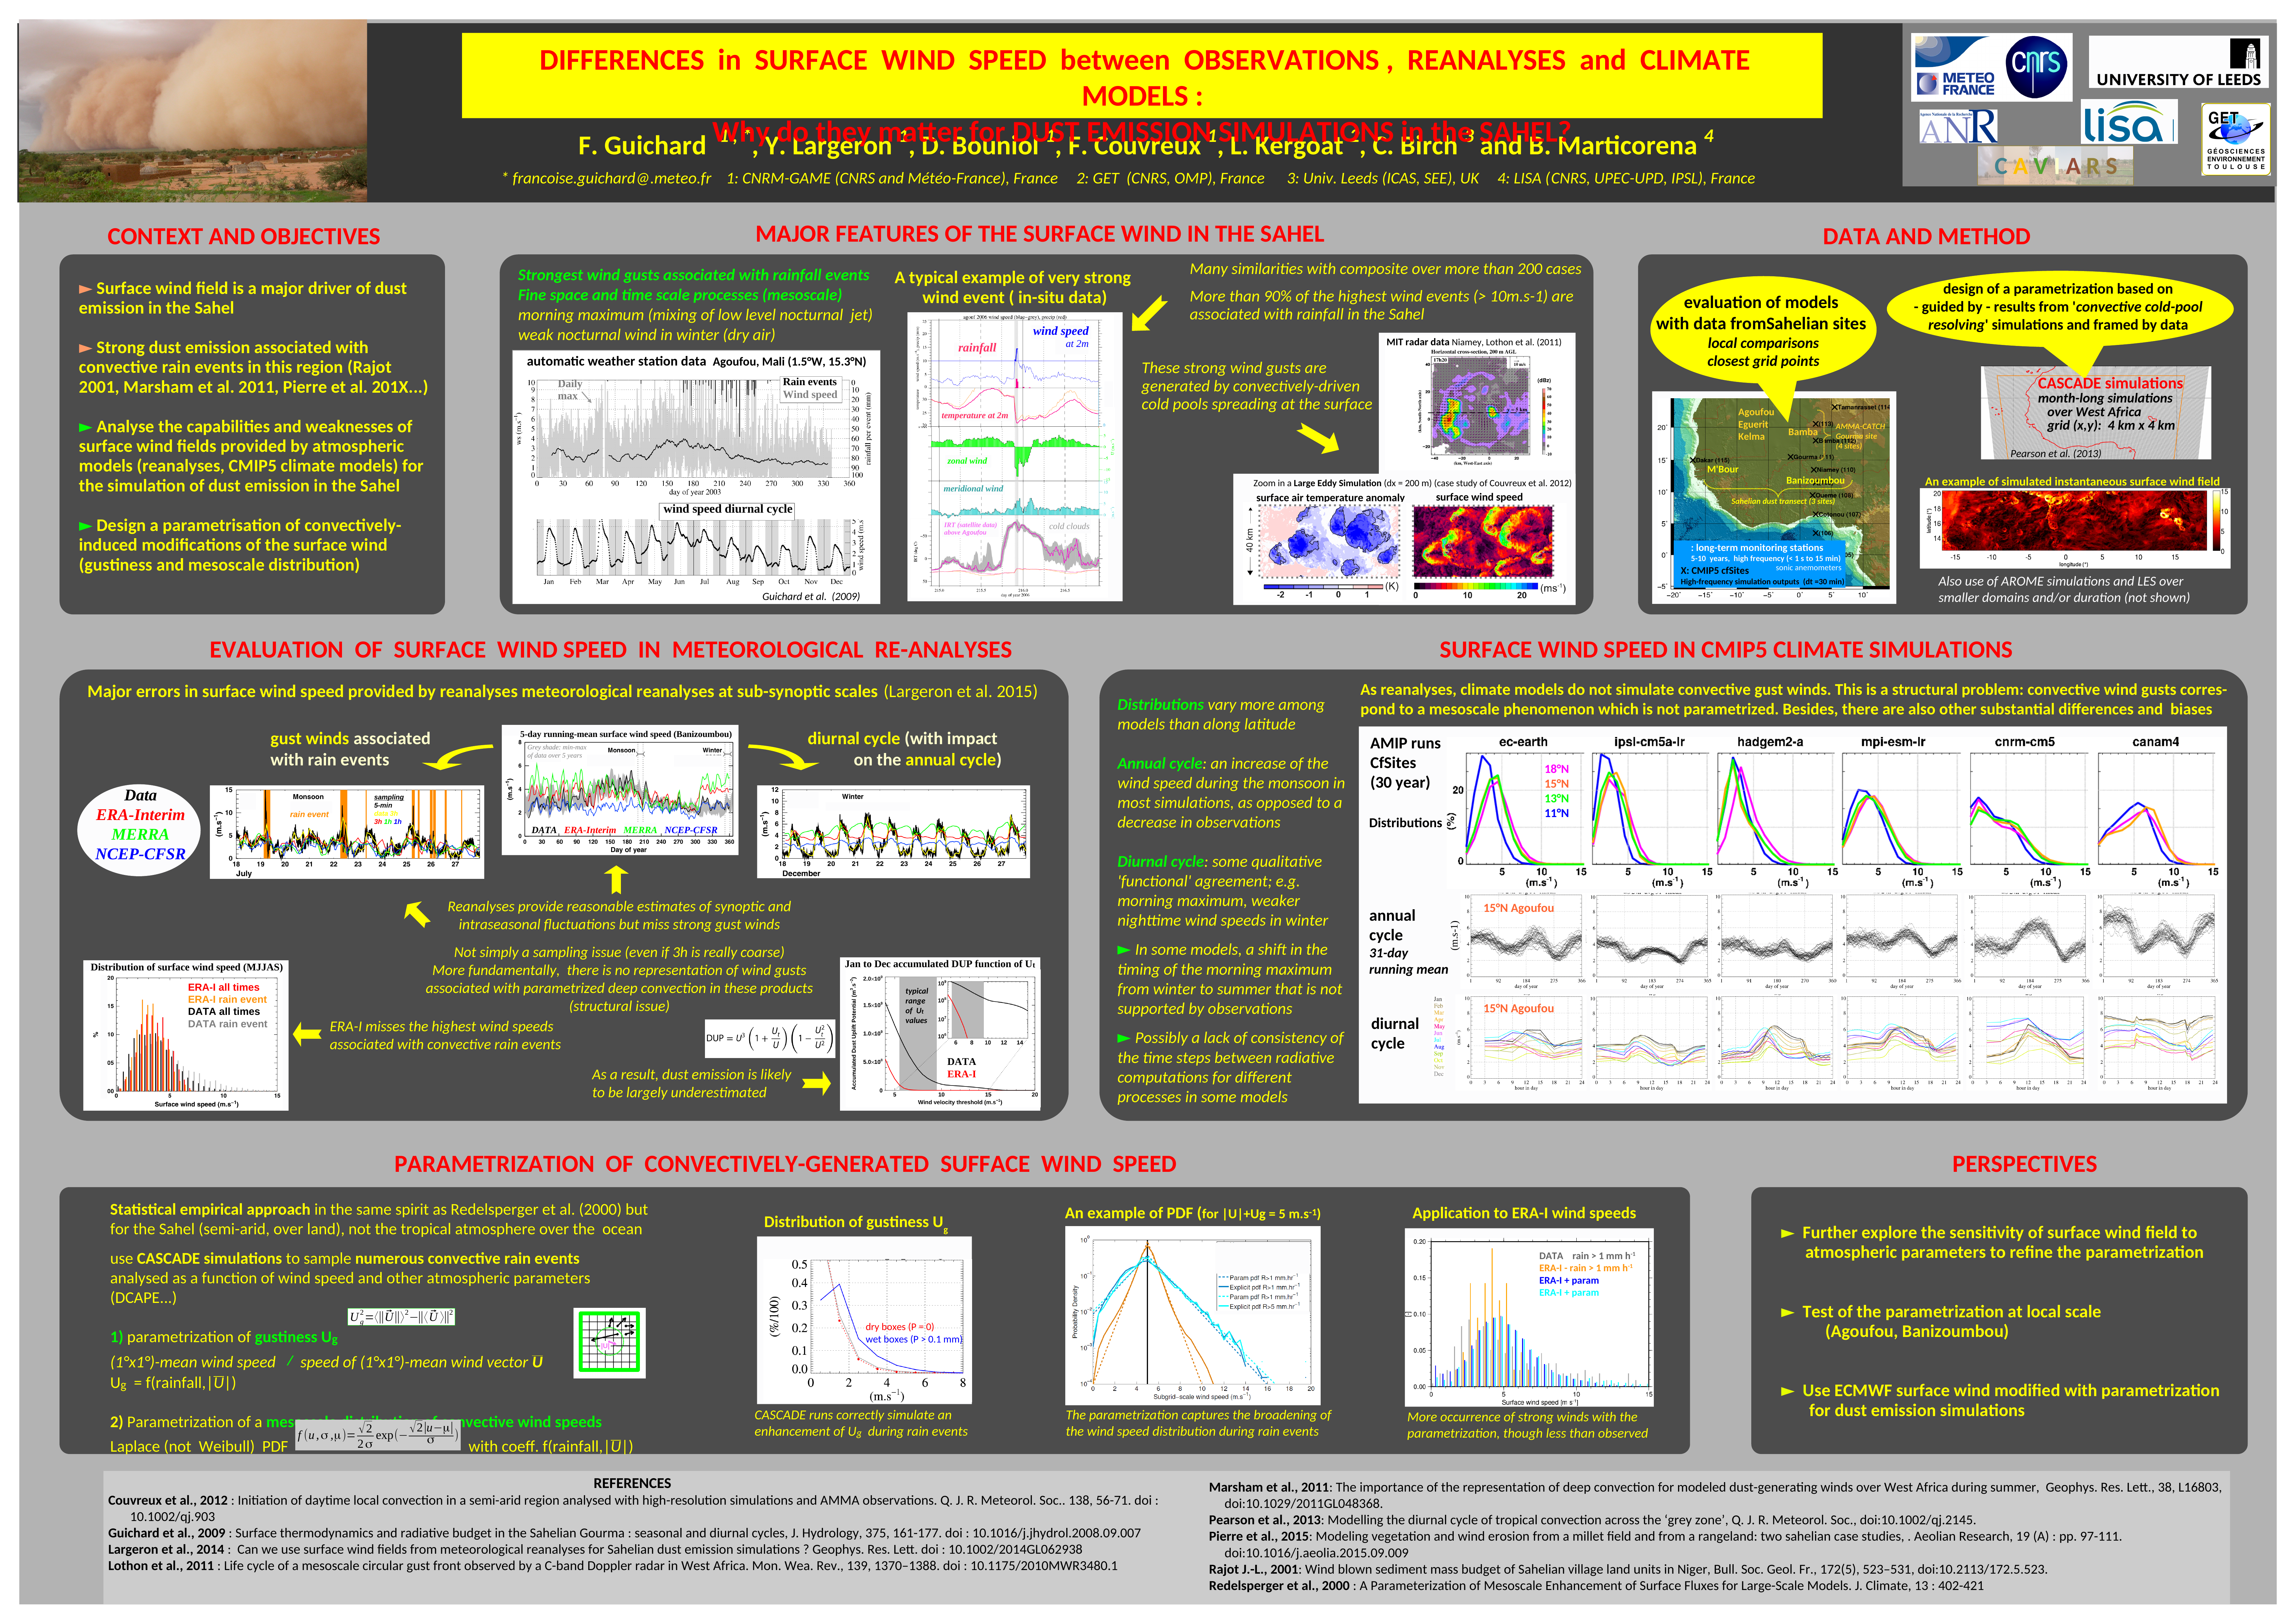

DIFFERENCES in SURFACE WIND SPEED between OBSERVATIONS , REANALYSES and CLIMATE MODELS :
Why do they matter for DUST EMISSION SIMULATIONS in the SAHEL?
F. Guichard 1 , *, Y. Largeron 1, D. Bouniol 1, F. Couvreux 1, L. Kergoat 2, C. Birch 3 and B. Marticorena 4
C A V I A R S
* francoise.guichard@.meteo.fr 1: CNRM-GAME (CNRS and Météo-France), France 2: GET (CNRS, OMP), France 3: Univ. Leeds (ICAS, SEE), UK 4: LISA (CNRS, UPEC-UPD, IPSL), France
CONTEXT AND OBJECTIVES
► Surface wind field is a major driver of dust emission in the Sahel
► Strong dust emission associated with convective rain events in this region (Rajot 2001, Marsham et al. 2011, Pierre et al. 201X...)
► Analyse the capabilities and weaknesses of surface wind fields provided by atmospheric models (reanalyses, CMIP5 climate models) for the simulation of dust emission in the Sahel
► Design a parametrisation of convectively-induced modifications of the surface wind (gustiness and mesoscale distribution)
MAJOR FEATURES OF THE SURFACE WIND IN THE SAHEL
DATA AND METHOD
evaluation of models
with data fromSahelian sites
local comparisons
closest grid points
design of a parametrization based on
- guided by - results from 'convective cold-pool
resolving' simulations and framed by data
CASCADE simulations
month-long simulations
 over West Africa
 grid (x,y): 4 km x 4 km
Agoufou
Eguerit
Kelma
AMMA-CATCH
Gourma site
(4 sites)
Bamba
Niamey
Pearson et al. (2013)
M'Bour
An example of simulated instantaneous surface wind field
Banizoumbou
Sahelian dust transect (3 sites)
: long-term monitoring stations
5-10 years, high frequency (< 1 s to 15 min)
sonic anemometers
X: CMIP5 cfSites
High-frequency simulation outputs (dt =30 min)
Also use of AROME simulations and LES over
smaller domains and/or duration (not shown)
Many similarities with composite over more than 200 cases
More than 90% of the highest wind events (> 10m.s-1) are associated with rainfall in the Sahel
Strongest wind gusts associated with rainfall events
Fine space and time scale processes (mesoscale)
morning maximum (mixing of low level nocturnal jet)
weak nocturnal wind in winter (dry air)
A typical example of very strong
wind event ( in-situ data)
wind speed
at 2m
rainfall
temperature at 2m
zonal wind
meridional wind
IRT (satellite data)
above Agoufou
cold clouds
MIT radar data Niamey, Lothon et al. (2011)
 automatic weather station data Agoufou, Mali (1.5°W, 15.3°N)
These strong wind gusts are generated by convectively-driven cold pools spreading at the surface
Rain events
Daily max
Wind speed
Zoom in a Large Eddy Simulation (dx = 200 m) (case study of Couvreux et al. 2012)
surface wind speed
surface air temperature anomaly
wind speed diurnal cycle
(K)
 Guichard et al. (2009)
-1
0
1
-2
EVALUATION OF SURFACE WIND SPEED IN METEOROLOGICAL RE-ANALYSES
Major errors in surface wind speed provided by reanalyses meteorological reanalyses at sub-synoptic scales (Largeron et al. 2015)
gust winds associated with rain events
diurnal cycle (with impact
on the annual cycle)
5-day running-mean surface wind speed (Banizoumbou)
Grey shade: min-max
of data over 5 years
Data
ERA-Interim
MERRA
NCEP-CFSR
sampling
5-min
data 3h
3h 1h 1h
 rain event
DATA ERA-Interim MERRA NCEP-CFSR
Reanalyses provide reasonable estimates of synoptic and intraseasonal fluctuations but miss strong gust winds
Not simply a sampling issue (even if 3h is really coarse)
More fundamentally, there is no representation of wind gusts associated with parametrized deep convection in these products
(structural issue)
Jan to Dec accumulated DUP function of Ut
typical
range
of Ut values
DATA
ERA-I
Distribution of surface wind speed (MJJAS)
ERA-I all times
ERA-I rain event
DATA all times
DATA rain event
Distribution of surface wind speed (MJJAS)
ERA-I all times
ERA-I rain event
DATA all times
DATA rain event
ERA-I misses the highest wind speeds
associated with convective rain events
As a result, dust emission is likely to be largely underestimated
SURFACE WIND SPEED IN CMIP5 CLIMATE SIMULATIONS
As reanalyses, climate models do not simulate convective gust winds. This is a structural problem: convective wind gusts corres-pond to a mesoscale phenomenon which is not parametrized. Besides, there are also other substantial differences and biases
Distributions vary more among models than along latitude
Annual cycle: an increase of the wind speed during the monsoon in most simulations, as opposed to a decrease in observations
Diurnal cycle: some qualitative 'functional' agreement; e.g. morning maximum, weaker nighttime wind speeds in winter
► In some models, a shift in the timing of the morning maximum from winter to summer that is not supported by observations
► Possibly a lack of consistency of the time steps between radiative computations for different processes in some models
AMIP runs
CfSites
(30 year)
18°N
15°N
13°N
11°N
Distributions
15°N Agoufou
annual
cycle
31-day
running mean
(m.s-1)
15°N Agoufou
diurnal
cycle
PARAMETRIZATION OF CONVECTIVELY-GENERATED SUFFACE WIND SPEED
PERSPECTIVES
► Further explore the sensitivity of surface wind field to
 atmospheric parameters to refine the parametrization
► Test of the parametrization at local scale
 (Agoufou, Banizoumbou)
► Use ECMWF surface wind modified with parametrization
 for dust emission simulations
Statistical empirical approach in the same spirit as Redelsperger et al. (2000) but
for the Sahel (semi-arid, over land), not the tropical atmosphere over the ocean
use CASCADE simulations to sample numerous convective rain events
analysed as a function of wind speed and other atmospheric parameters (DCAPE...)
1) parametrization of gustiness Ug
(1°x1°)-mean wind speed ≠ speed of (1°x1°)-mean wind vector U
Ug = f(rainfall,|U|)
2) Parametrization of a mesoscale distribution of convective wind speeds
Laplace (not Weibull) PDF with coeff. f(rainfall,|U|)
An example of PDF (for |U|+Ug = 5 m.s-1)
Application to ERA-I wind speeds
Distribution of gustiness Ug
DATA rain > 1 mm h-1
ERA-I - rain > 1 mm h-1
ERA-I + param
ERA-I + param
Precip=0
Precip>0.1 mm
 dry boxes (P = 0)
 wet boxes (P > 0.1 mm)
|U|
CASCADE runs correctly simulate an
enhancement of Ug during rain events
The parametrization captures the broadening of the wind speed distribution during rain events
More occurrence of strong winds with the parametrization, though less than observed
REFERENCES
Couvreux et al., 2012 : Initiation of daytime local convection in a semi-arid region analysed with high-resolution simulations and AMMA observations. Q. J. R. Meteorol. Soc.. 138, 56-71. doi :
 10.1002/qj.903
Guichard et al., 2009 : Surface thermodynamics and radiative budget in the Sahelian Gourma : seasonal and diurnal cycles, J. Hydrology, 375, 161-177. doi : 10.1016/j.jhydrol.2008.09.007
Largeron et al., 2014 : Can we use surface wind fields from meteorological reanalyses for Sahelian dust emission simulations ? Geophys. Res. Lett. doi : 10.1002/2014GL062938
Lothon et al., 2011 : Life cycle of a mesoscale circular gust front observed by a C-band Doppler radar in West Africa. Mon. Wea. Rev., 139, 1370–1388. doi : 10.1175/2010MWR3480.1
Marsham et al., 2011: The importance of the representation of deep convection for modeled dust-generating winds over West Africa during summer, Geophys. Res. Lett., 38, L16803,
 doi:10.1029/2011GL048368.
Pearson et al., 2013: Modelling the diurnal cycle of tropical convection across the ‘grey zone’, Q. J. R. Meteorol. Soc., doi:10.1002/qj.2145.
Pierre et al., 2015: Modeling vegetation and wind erosion from a millet field and from a rangeland: two sahelian case studies, . Aeolian Research, 19 (A) : pp. 97-111.
 doi:10.1016/j.aeolia.2015.09.009
Rajot J.-L., 2001: Wind blown sediment mass budget of Sahelian village land units in Niger, Bull. Soc. Geol. Fr., 172(5), 523–531, doi:10.2113/172.5.523.
Redelsperger et al., 2000 : A Parameterization of Mesoscale Enhancement of Surface Fluxes for Large-Scale Models. J. Climate, 13 : 402-421